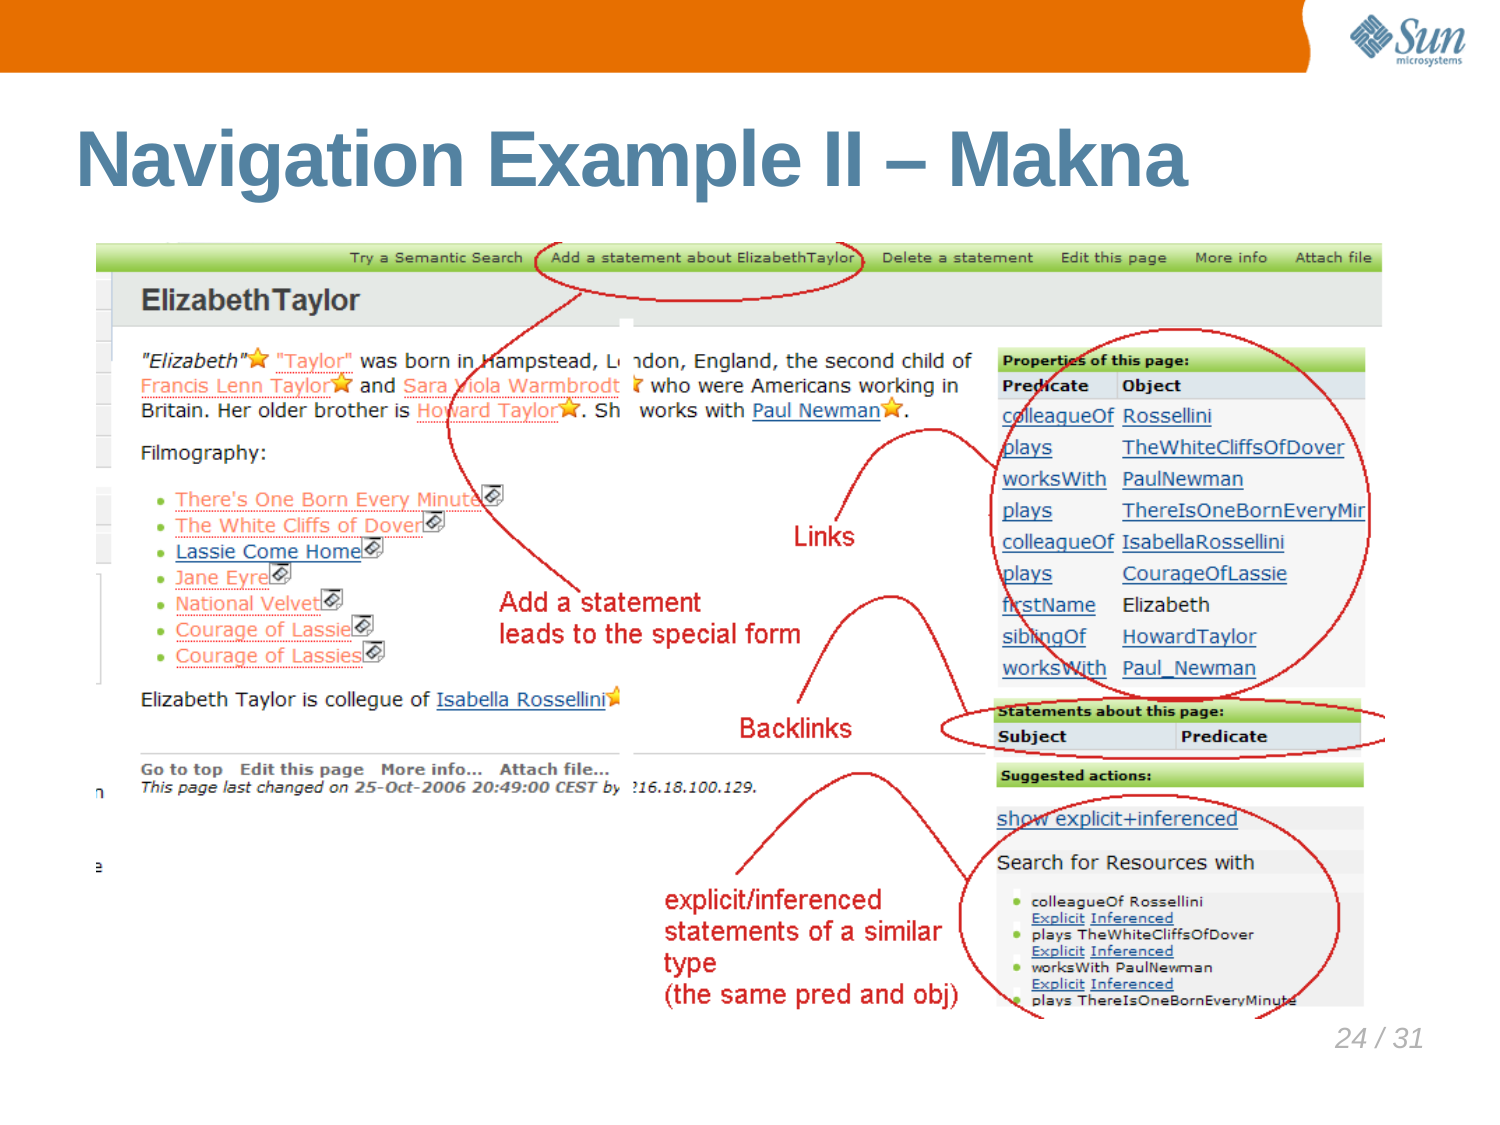

# Navigation Example II – Makna
24